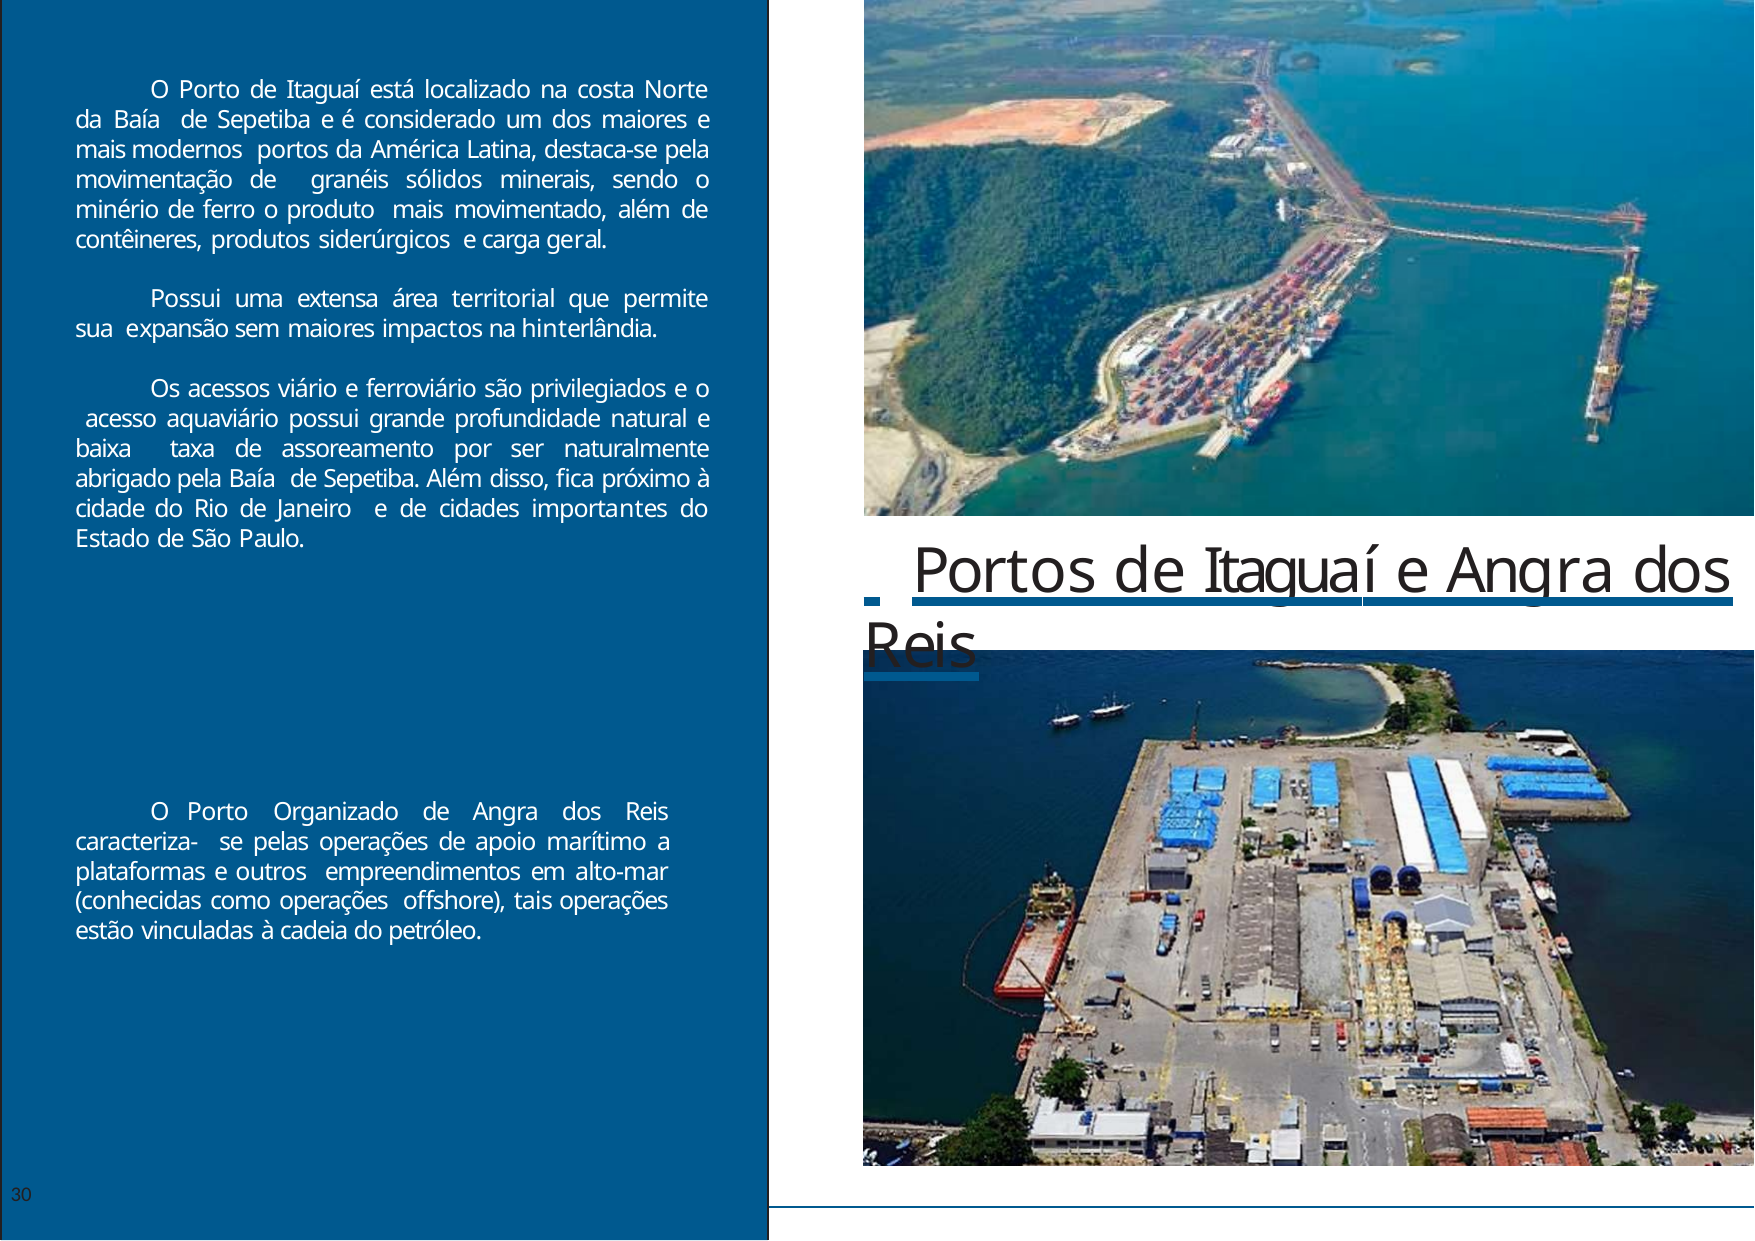

O Porto de Itaguaí está localizado na costa Norte da Baía de Sepetiba e é considerado um dos maiores e mais modernos portos da América Latina, destaca-se pela movimentação de granéis sólidos minerais, sendo o minério de ferro o produto mais movimentado, além de contêineres, produtos siderúrgicos e carga geral.
Possui uma extensa área territorial que permite sua expansão sem maiores impactos na hinterlândia.
Os acessos viário e ferroviário são privilegiados e o acesso aquaviário possui grande profundidade natural e baixa taxa de assoreamento por ser naturalmente abrigado pela Baía de Sepetiba. Além disso, fica próximo à cidade do Rio de Janeiro e de cidades importantes do Estado de São Paulo.
 	Portos de Itaguaí e Angra dos Reis
O Porto Organizado de Angra dos Reis caracteriza- se pelas operações de apoio marítimo a plataformas e outros empreendimentos em alto-mar (conhecidas como operações offshore), tais operações estão vinculadas à cadeia do petróleo.
30